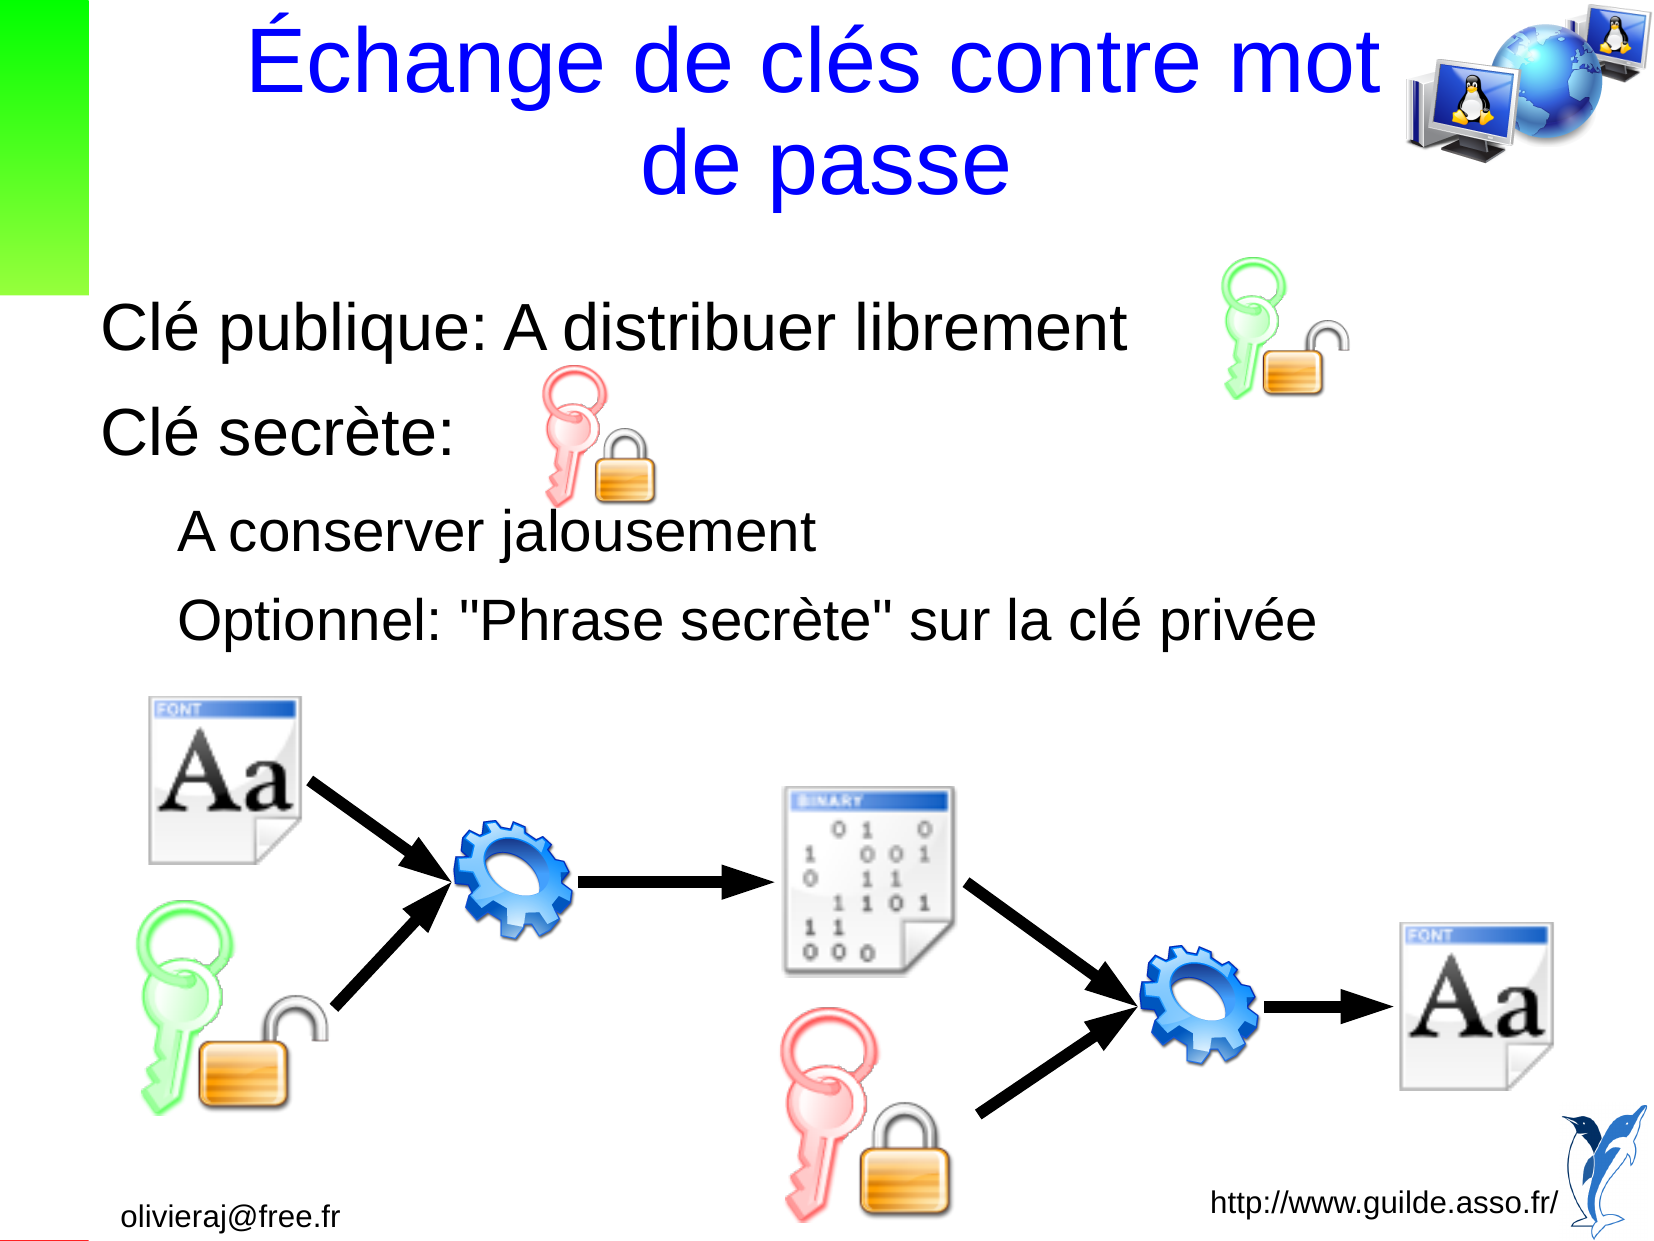

# Échange de clés contre mot de passe
Clé publique: A distribuer librement
Clé secrète:
A conserver jalousement
Optionnel: "Phrase secrète" sur la clé privée